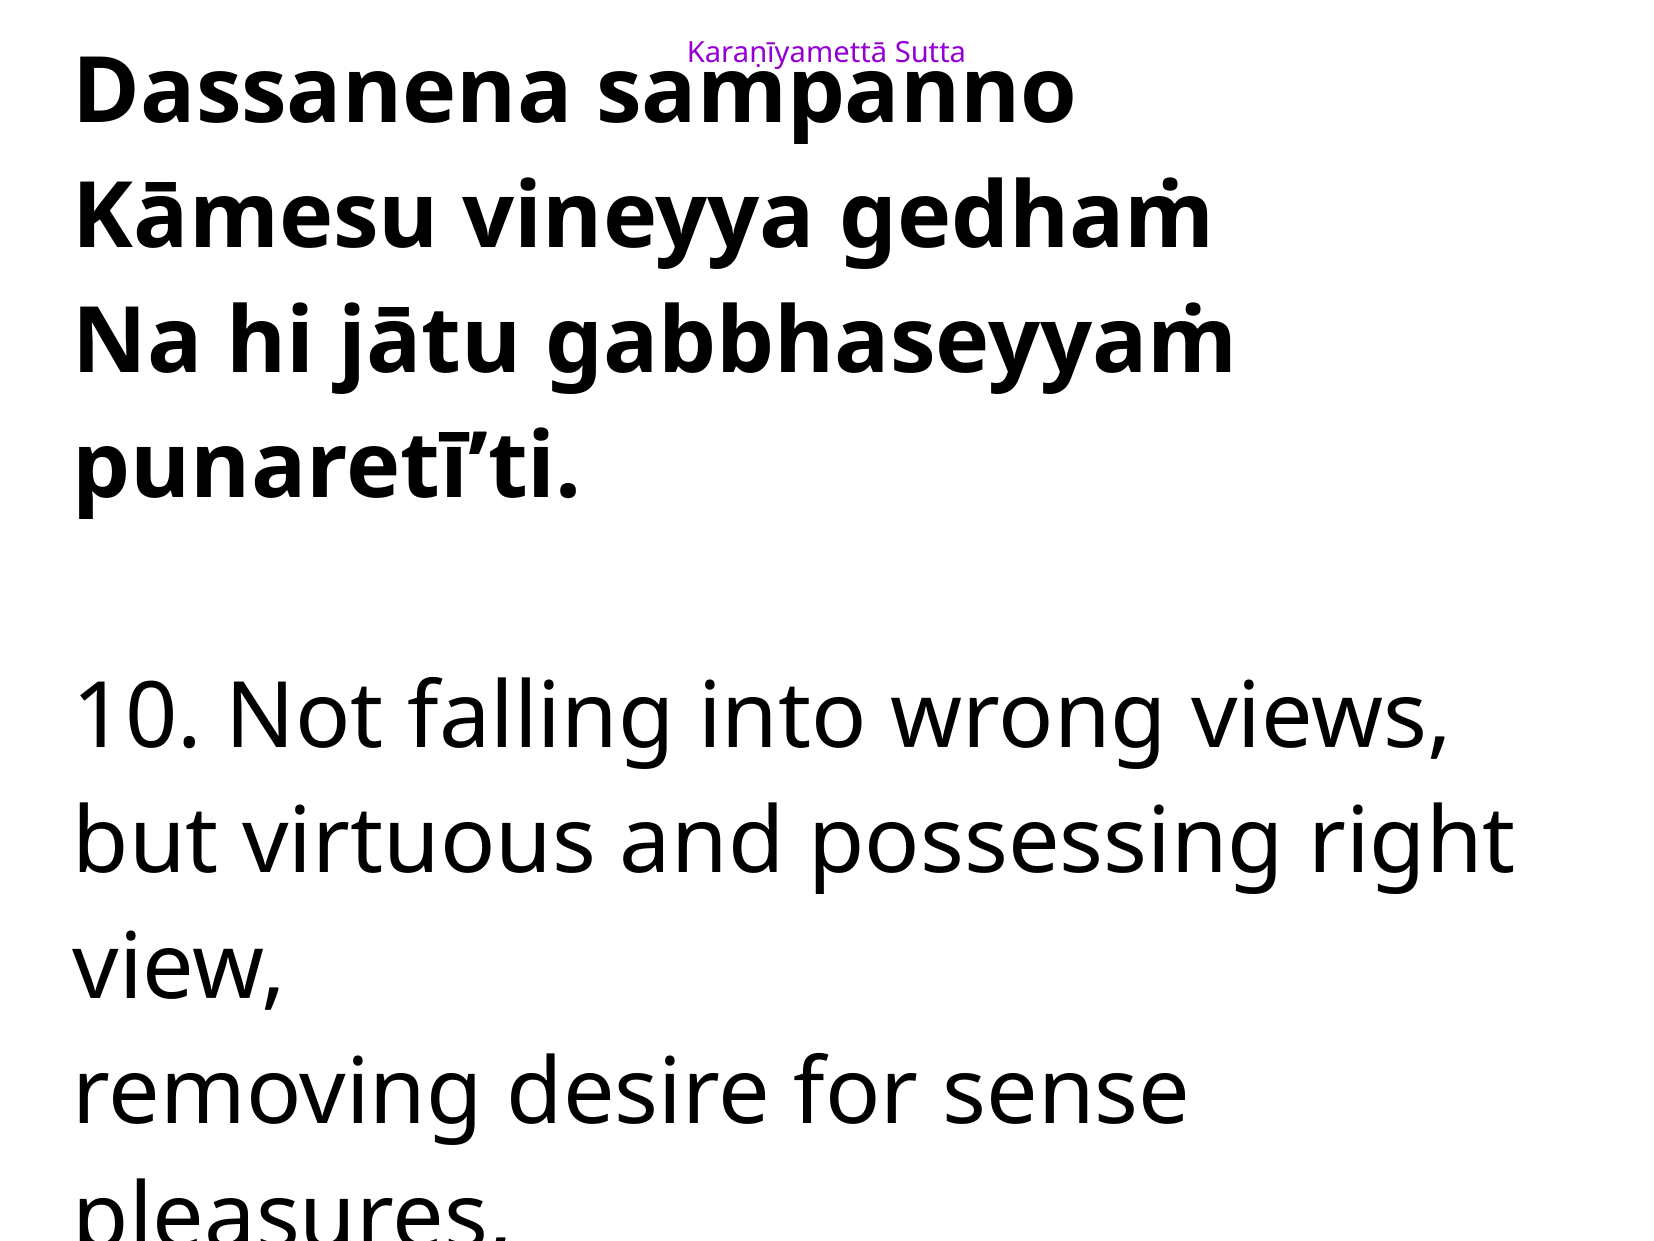

10. Diṭṭhiṁ ca anupagamma sīlavā
Dassanena sampanno
Kāmesu vineyya gedhaṁ
Na hi jātu gabbhaseyyaṁ punaretī’ti.
10. Not falling into wrong views,
but virtuous and possessing right view,
removing desire for sense pleasures,
one comes never again to birth in the womb.
# Karaṇīyamettā Sutta